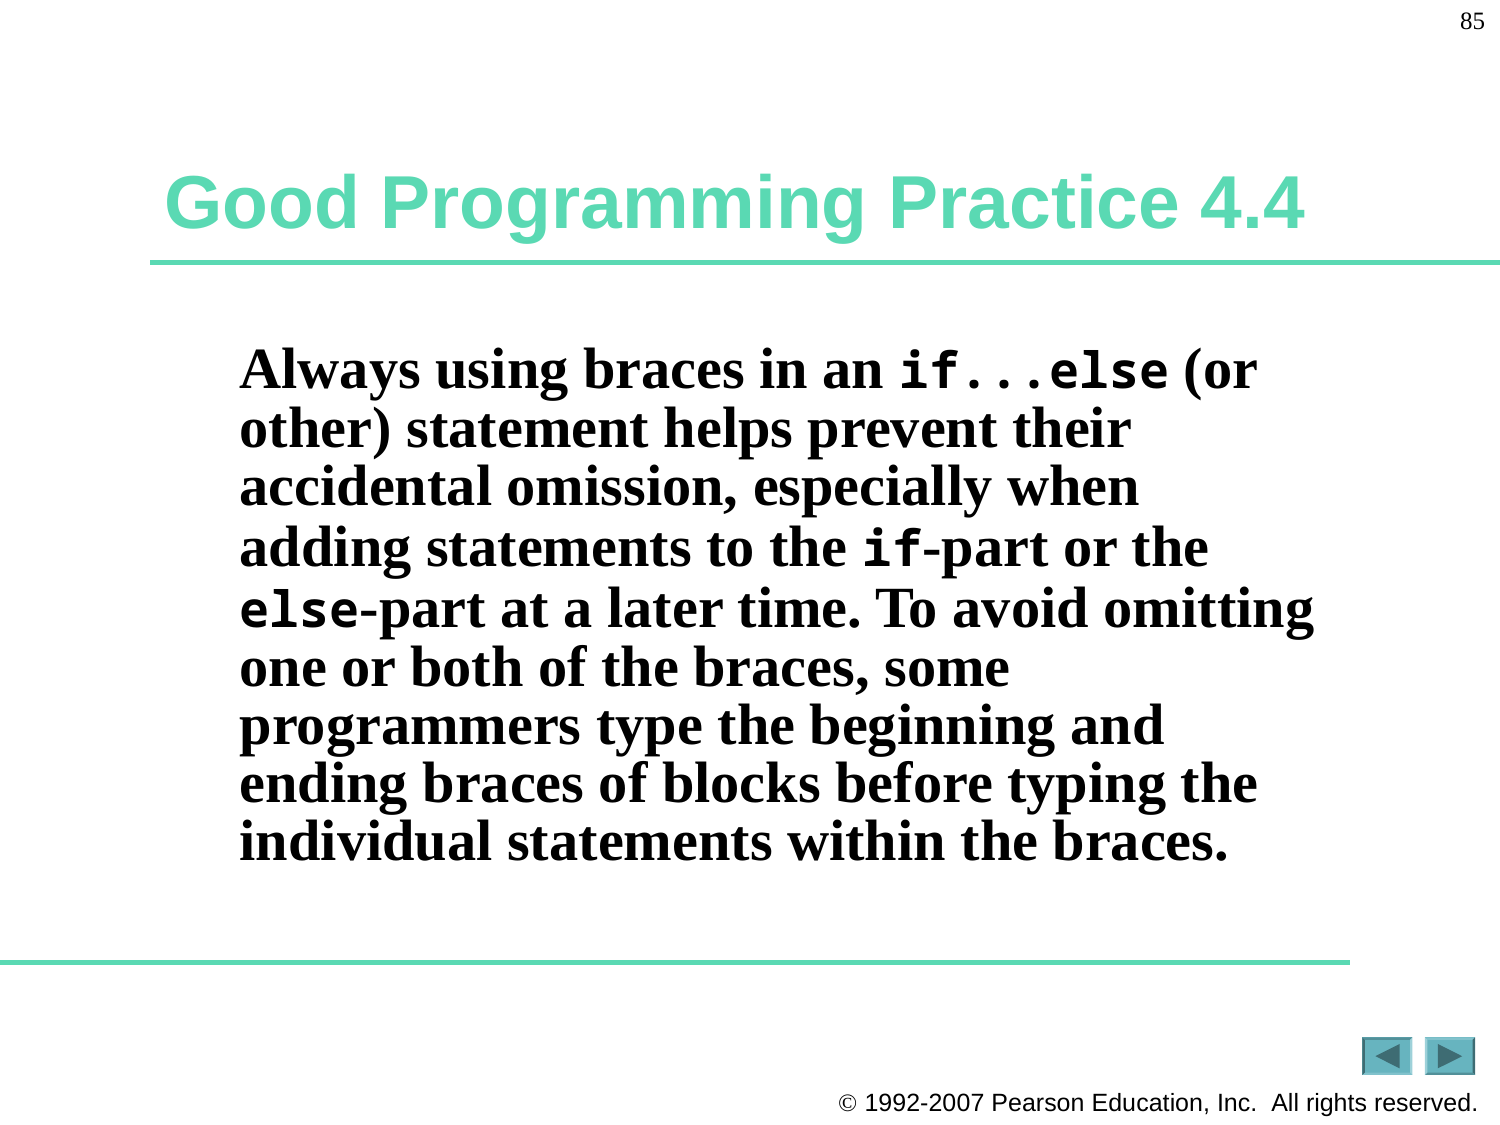

85
# Good Programming Practice 4.4
Always using braces in an if...else (or other) statement helps prevent their accidental omission, especially when adding statements to the if-part or the else-part at a later time. To avoid omitting one or both of the braces, some programmers type the beginning and ending braces of blocks before typing the individual statements within the braces.